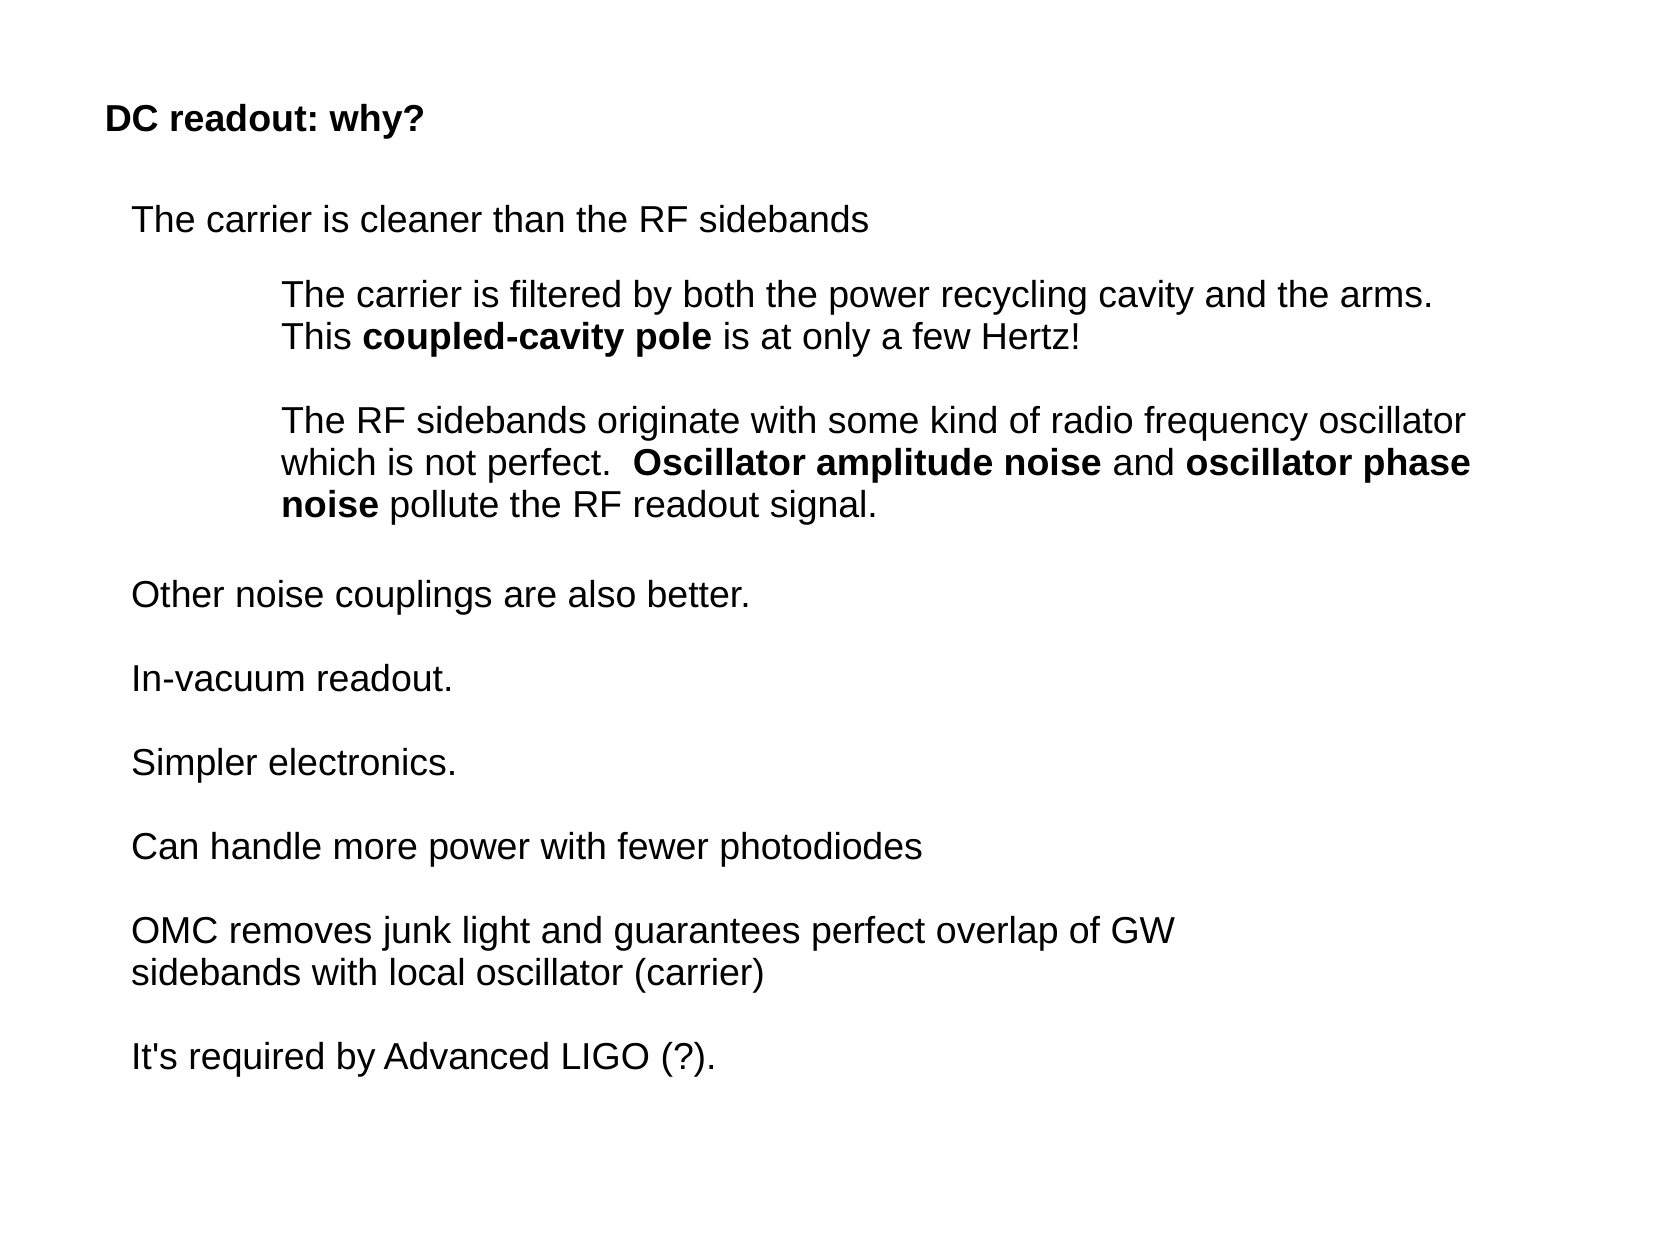

DC readout: why?
The carrier is cleaner than the RF sidebands
The carrier is filtered by both the power recycling cavity and the arms.
This coupled-cavity pole is at only a few Hertz!
The RF sidebands originate with some kind of radio frequency oscillator which is not perfect. Oscillator amplitude noise and oscillator phase noise pollute the RF readout signal.
Other noise couplings are also better.
In-vacuum readout.
Simpler electronics.
Can handle more power with fewer photodiodes
OMC removes junk light and guarantees perfect overlap of GW sidebands with local oscillator (carrier)
It's required by Advanced LIGO (?).